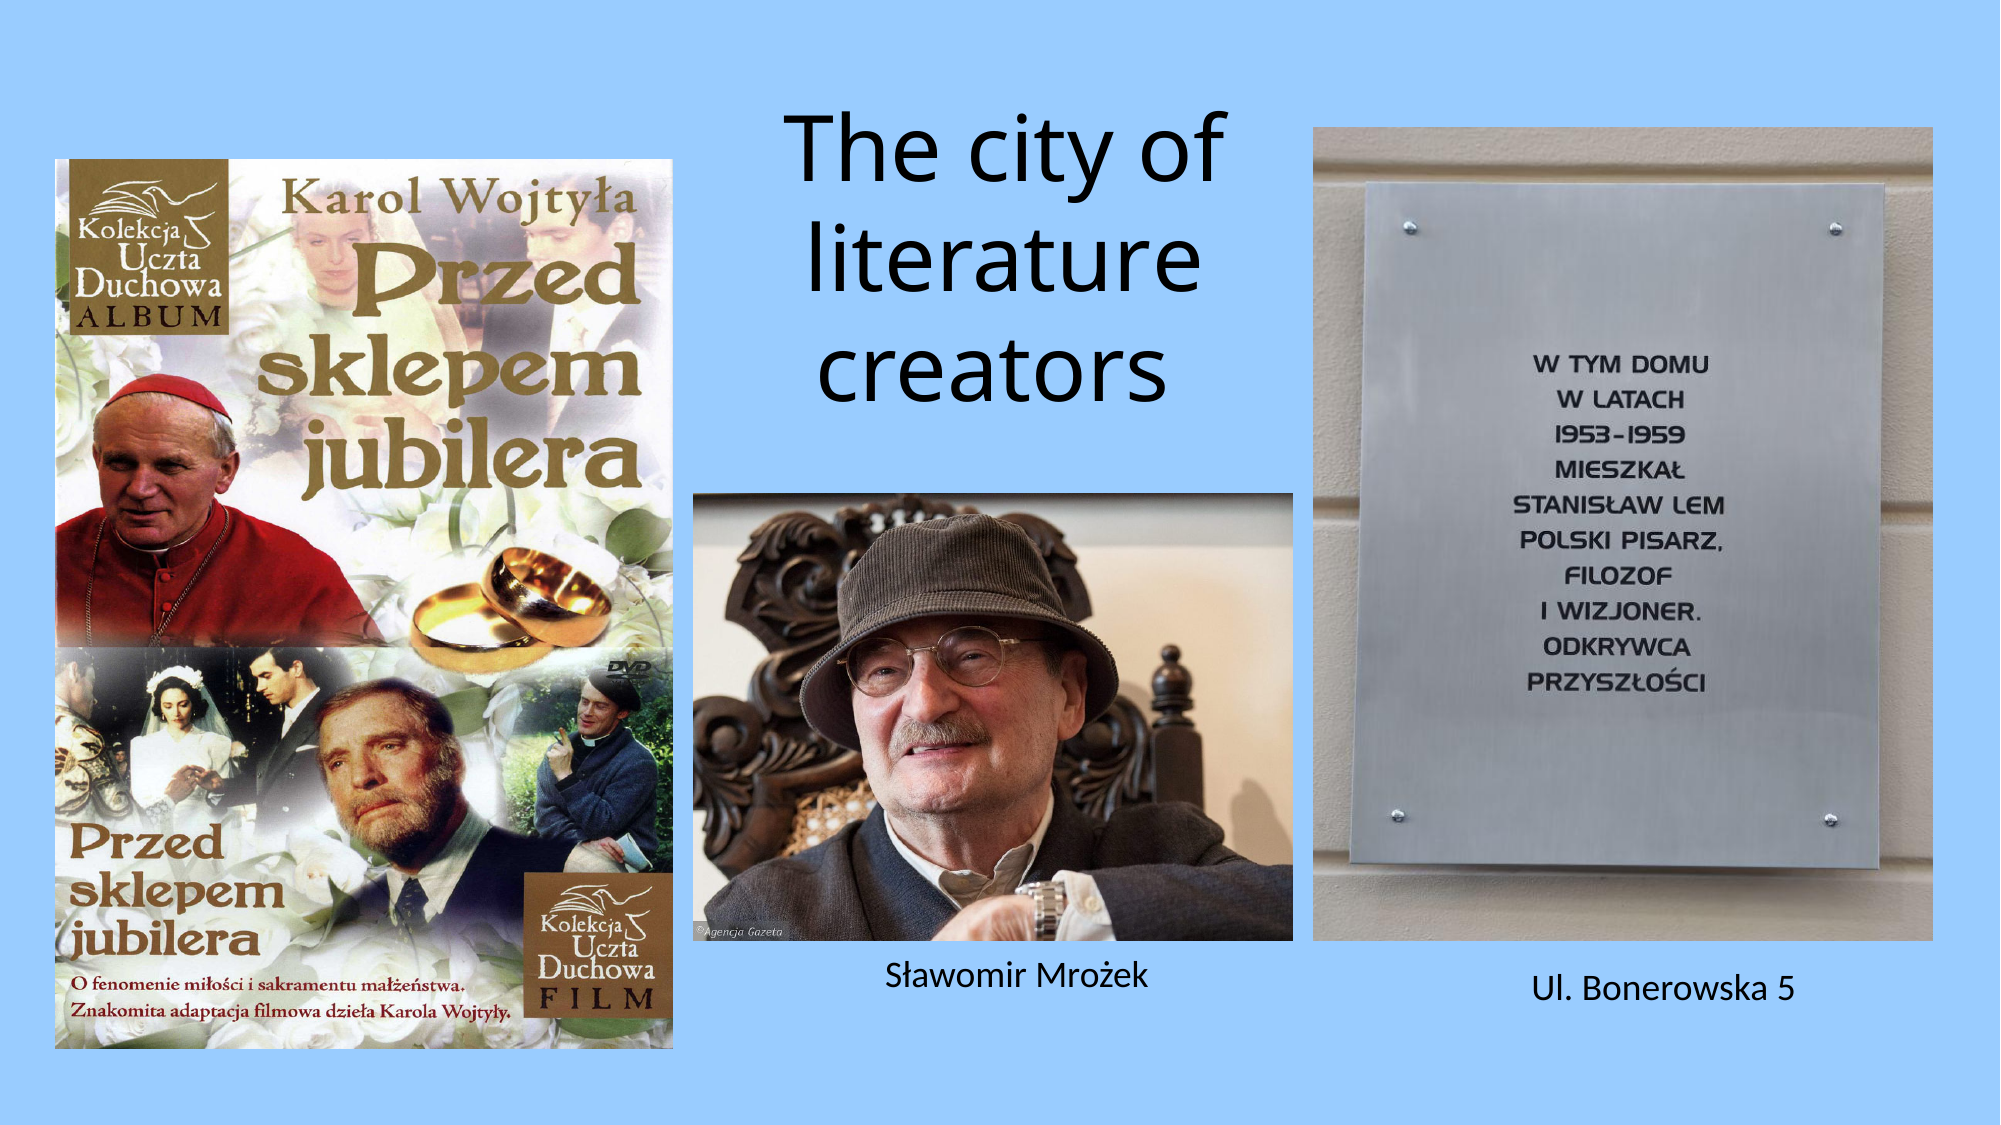

# The city of literature creators
Sławomir Mrożek
Ul. Bonerowska 5